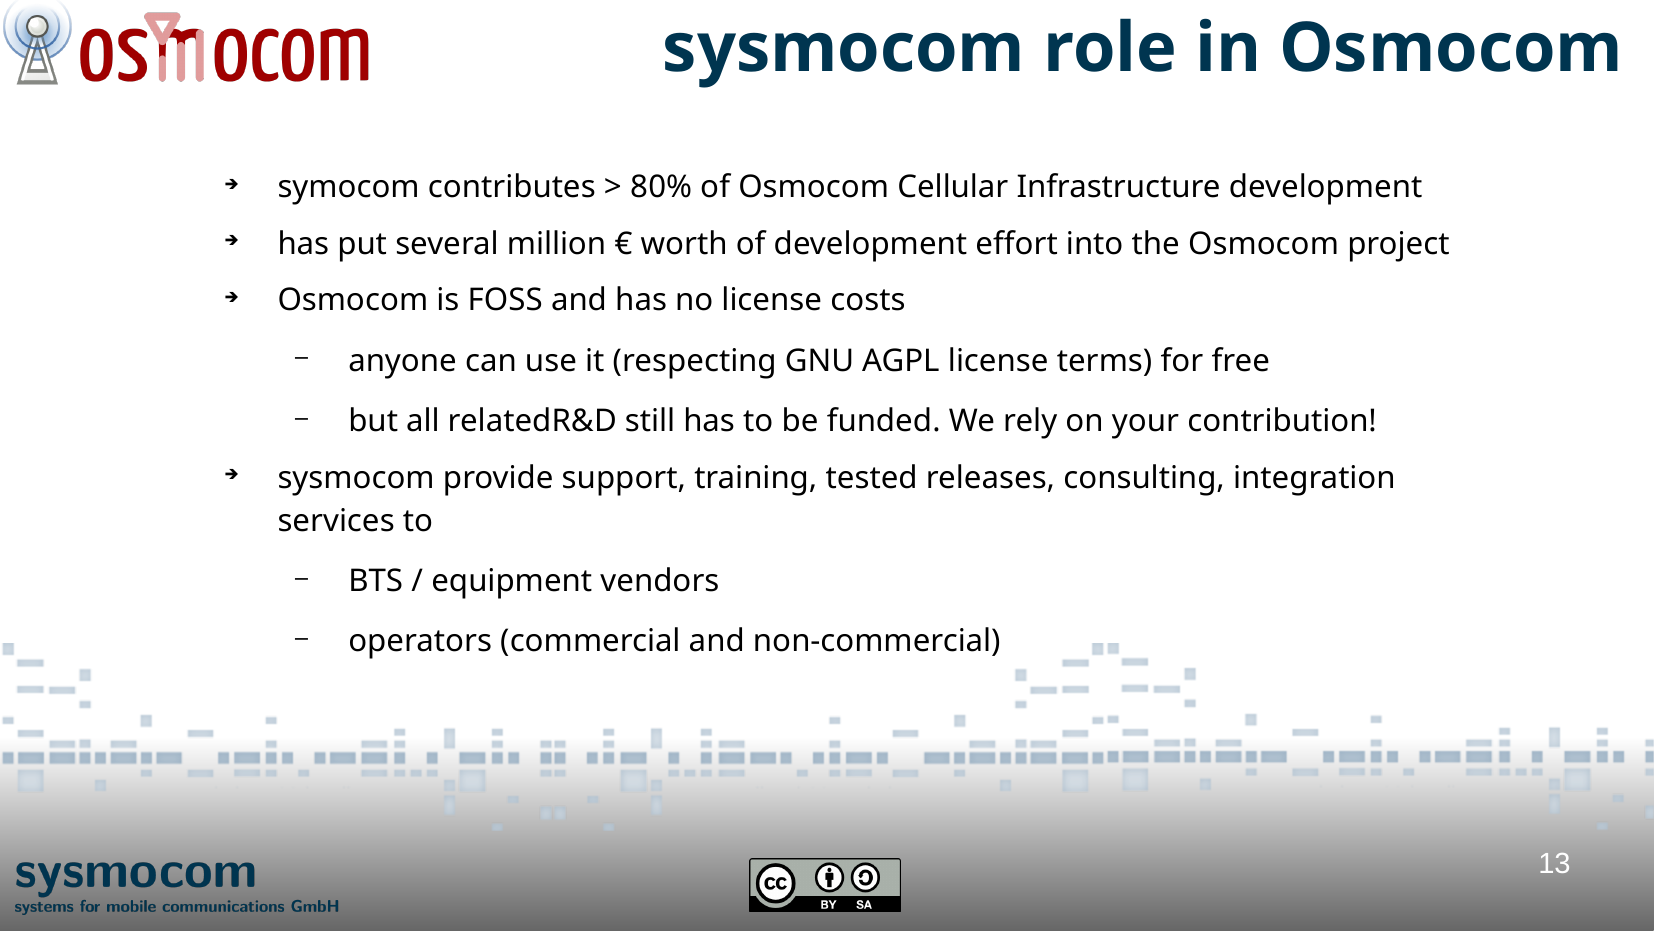

# sysmocom role in Osmocom
symocom contributes > 80% of Osmocom Cellular Infrastructure development
has put several million € worth of development effort into the Osmocom project
Osmocom is FOSS and has no license costs
anyone can use it (respecting GNU AGPL license terms) for free
but all relatedR&D still has to be funded. We rely on your contribution!
sysmocom provide support, training, tested releases, consulting, integration services to
BTS / equipment vendors
operators (commercial and non-commercial)
13